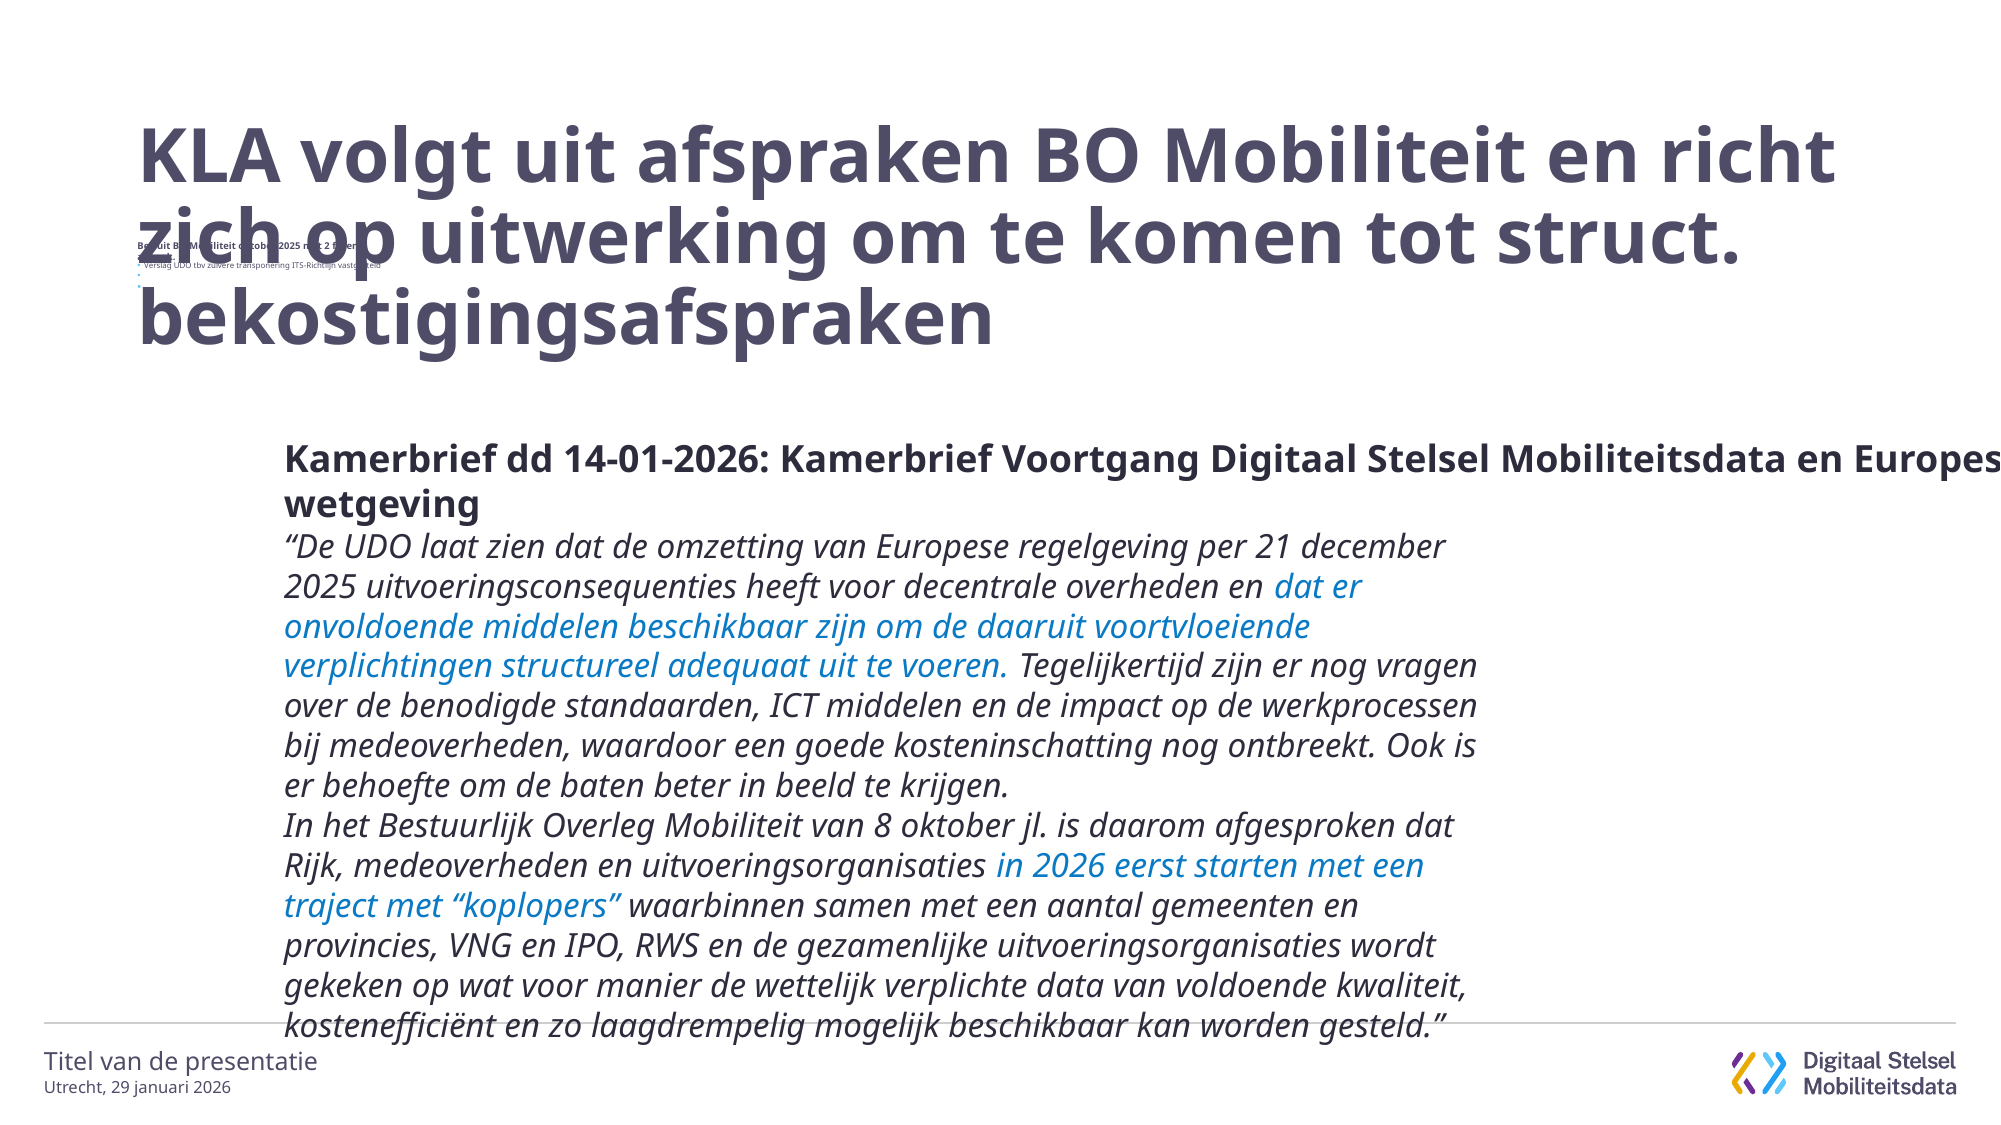

# KLA volgt uit afspraken BO Mobiliteit en richt zich op uitwerking om te komen tot struct. bekostigingsafspraken
Besluit BO Mobiliteit oktober 2025 met 2 fasen aanpak.
Verslag UDO tbv zuivere transponering ITS-Richtlijn vastgesteld
Kamerbrief dd 14-01-2026: Kamerbrief Voortgang Digitaal Stelsel Mobiliteitsdata en Europese wetgeving
“De UDO laat zien dat de omzetting van Europese regelgeving per 21 december
2025 uitvoeringsconsequenties heeft voor decentrale overheden en dat er
onvoldoende middelen beschikbaar zijn om de daaruit voortvloeiende
verplichtingen structureel adequaat uit te voeren. Tegelijkertijd zijn er nog vragen
over de benodigde standaarden, ICT middelen en de impact op de werkprocessen
bij medeoverheden, waardoor een goede kosteninschatting nog ontbreekt. Ook is
er behoefte om de baten beter in beeld te krijgen.
In het Bestuurlijk Overleg Mobiliteit van 8 oktober jl. is daarom afgesproken dat
Rijk, medeoverheden en uitvoeringsorganisaties in 2026 eerst starten met een
traject met “koplopers” waarbinnen samen met een aantal gemeenten en
provincies, VNG en IPO, RWS en de gezamenlijke uitvoeringsorganisaties wordt
gekeken op wat voor manier de wettelijk verplichte data van voldoende kwaliteit,
kostenefficiënt en zo laagdrempelig mogelijk beschikbaar kan worden gesteld.”
Titel van de presentatie
Utrecht, 29 januari 2026